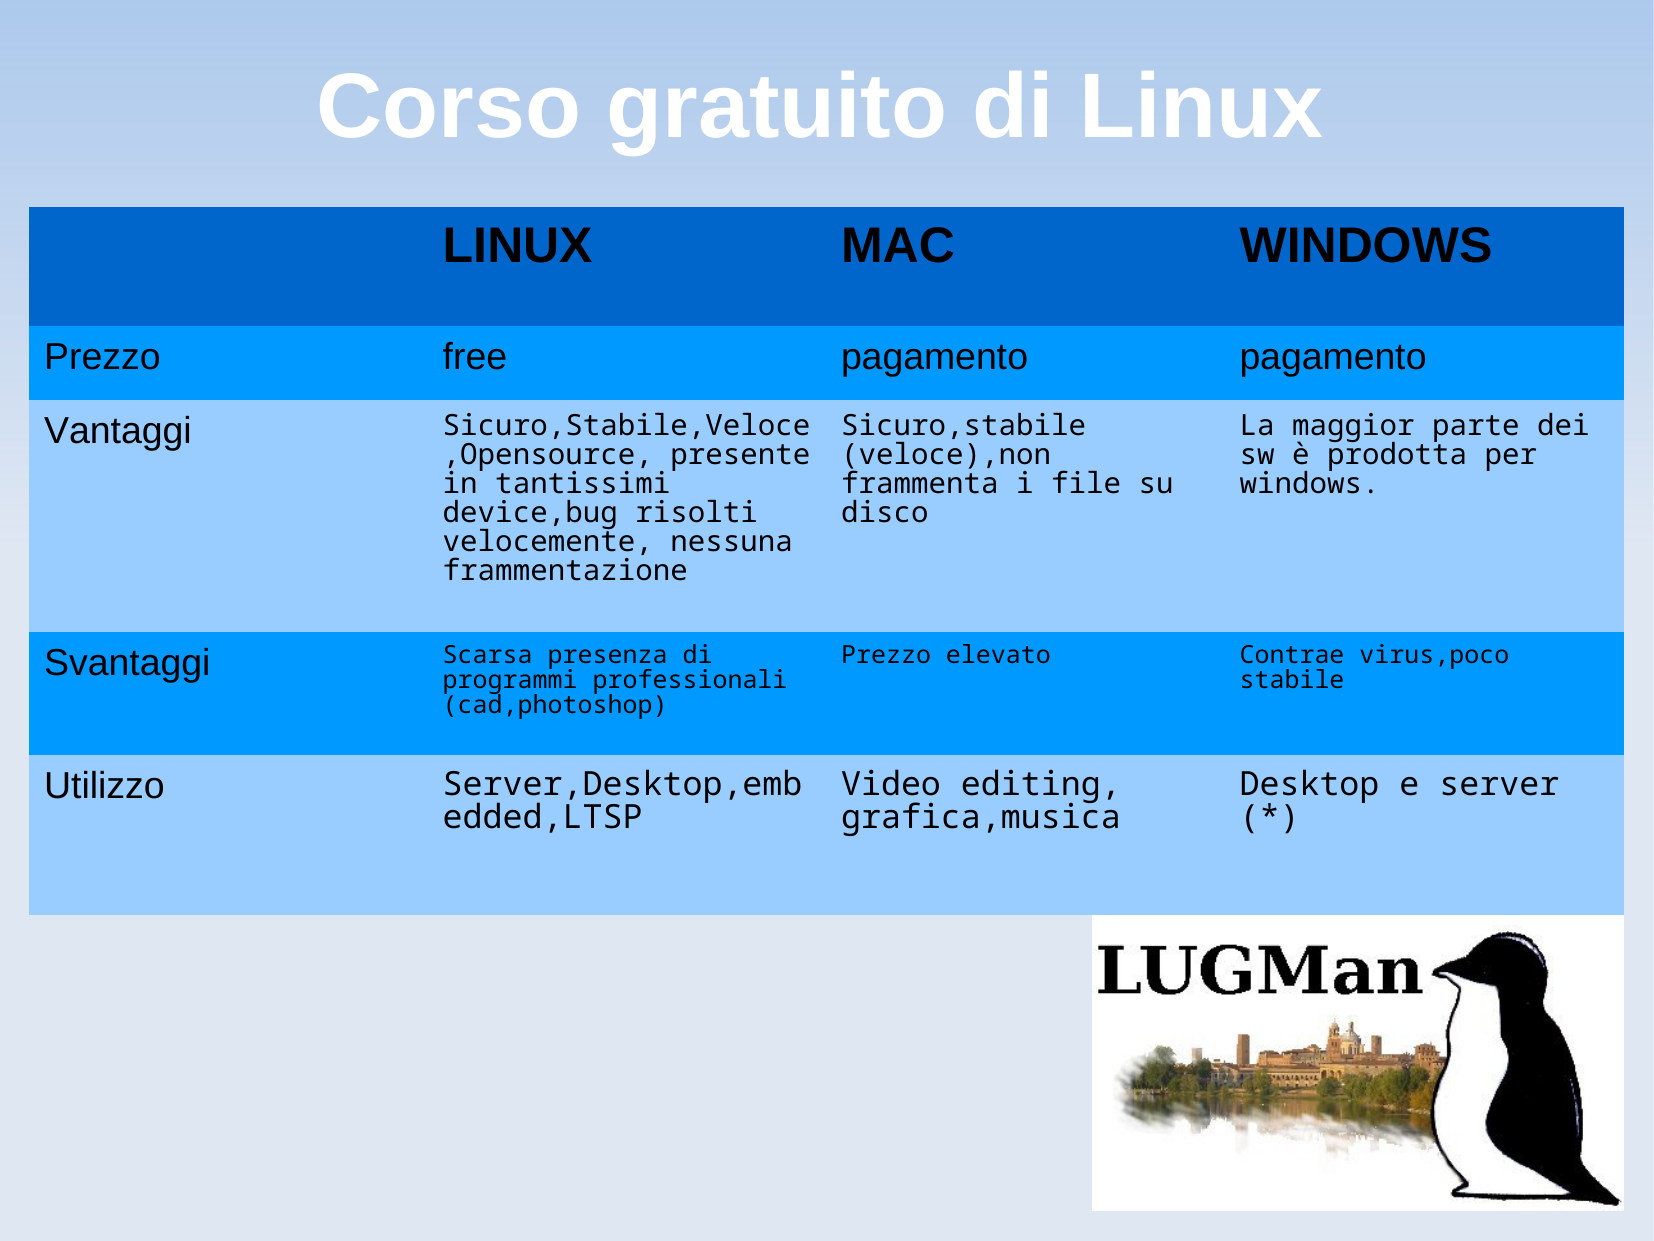

# Corso gratuito di Linux
| | LINUX | MAC | WINDOWS |
| --- | --- | --- | --- |
| Prezzo | free | pagamento | pagamento |
| Vantaggi | Sicuro,Stabile,Veloce,Opensource, presente in tantissimi device,bug risolti velocemente, nessuna frammentazione | Sicuro,stabile (veloce),non frammenta i file su disco | La maggior parte dei sw è prodotta per windows. |
| Svantaggi | Scarsa presenza di programmi professionali (cad,photoshop) | Prezzo elevato | Contrae virus,poco stabile |
| Utilizzo | Server,Desktop,embedded,LTSP | Video editing, grafica,musica | Desktop e server (\*) |